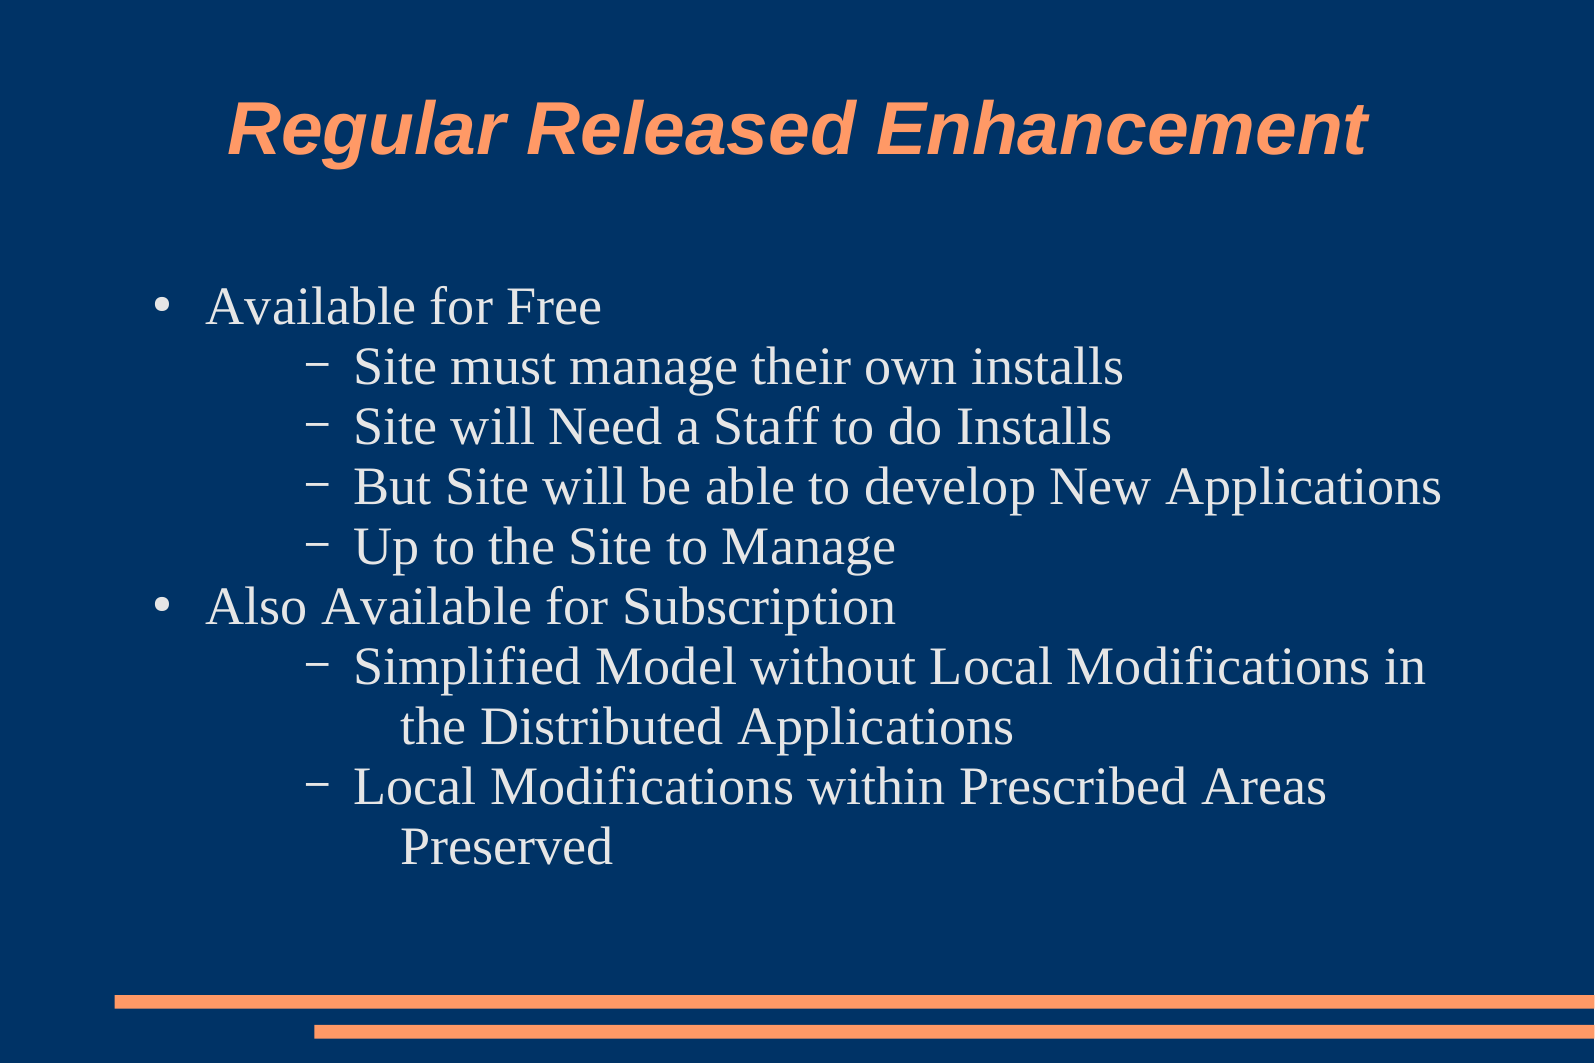

# Regular Released Enhancement
Available for Free
Site must manage their own installs
Site will Need a Staff to do Installs
But Site will be able to develop New Applications
Up to the Site to Manage
Also Available for Subscription
Simplified Model without Local Modifications in the Distributed Applications
Local Modifications within Prescribed Areas Preserved